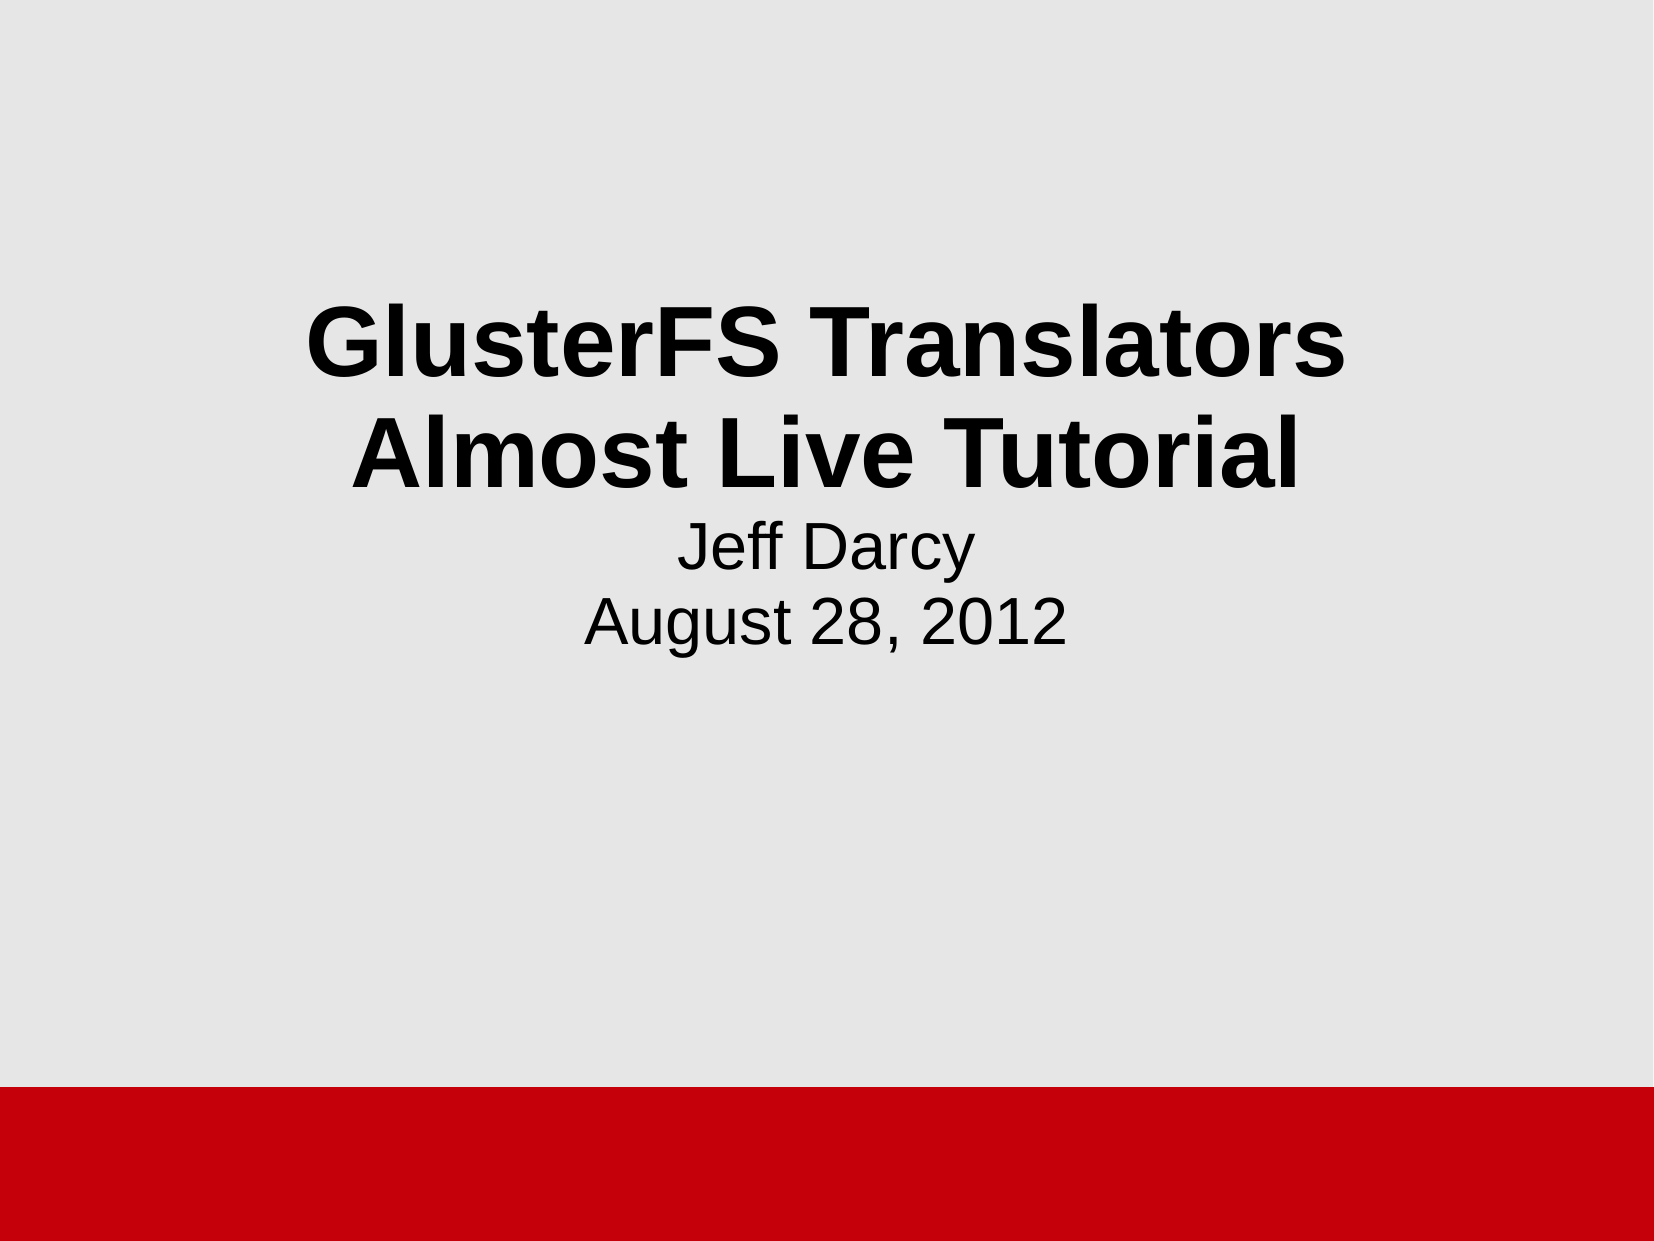

# GlusterFS Translators
Almost Live Tutorial
Jeff Darcy
August 28, 2012